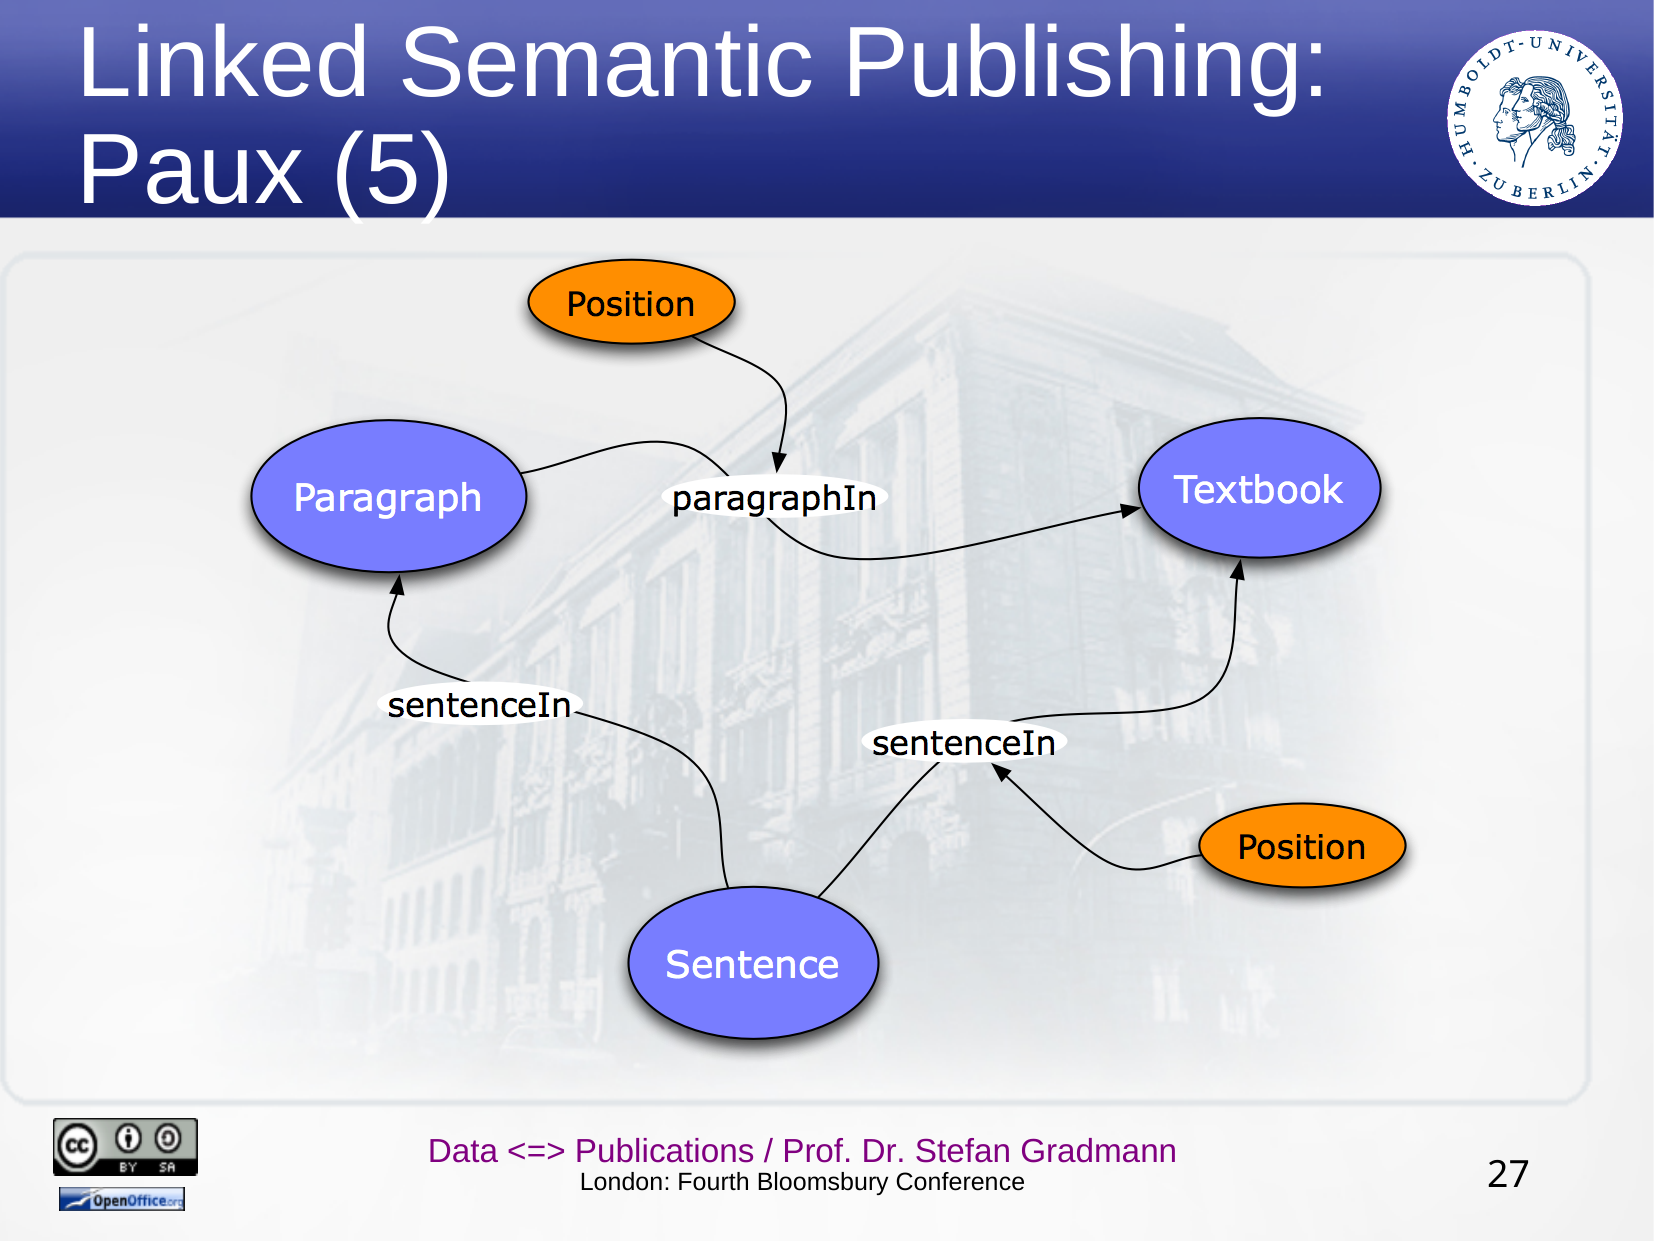

# Linked Semantic Publishing: Paux (5)
Data <=> Publications / Prof. Dr. Stefan Gradmann